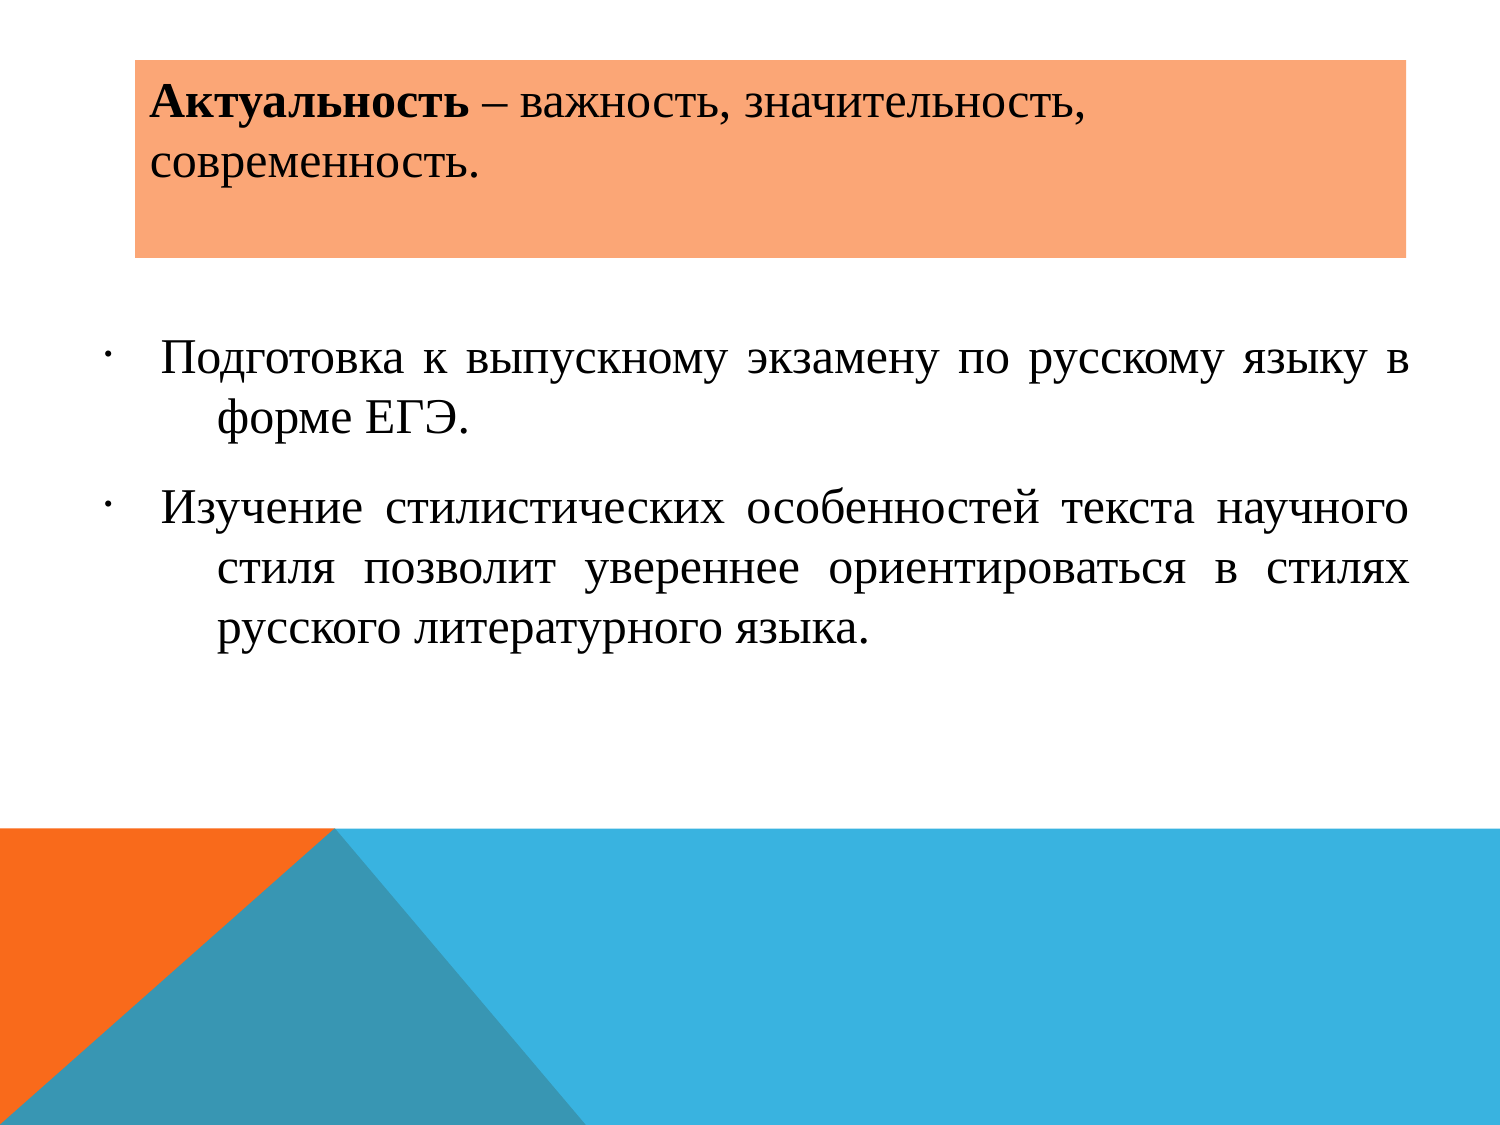

# Актуальность – важность, значительность, современность.
Подготовка к выпускному экзамену по русскому языку в форме ЕГЭ.
Изучение стилистических особенностей текста научного стиля позволит увереннее ориентироваться в стилях русского литературного языка.